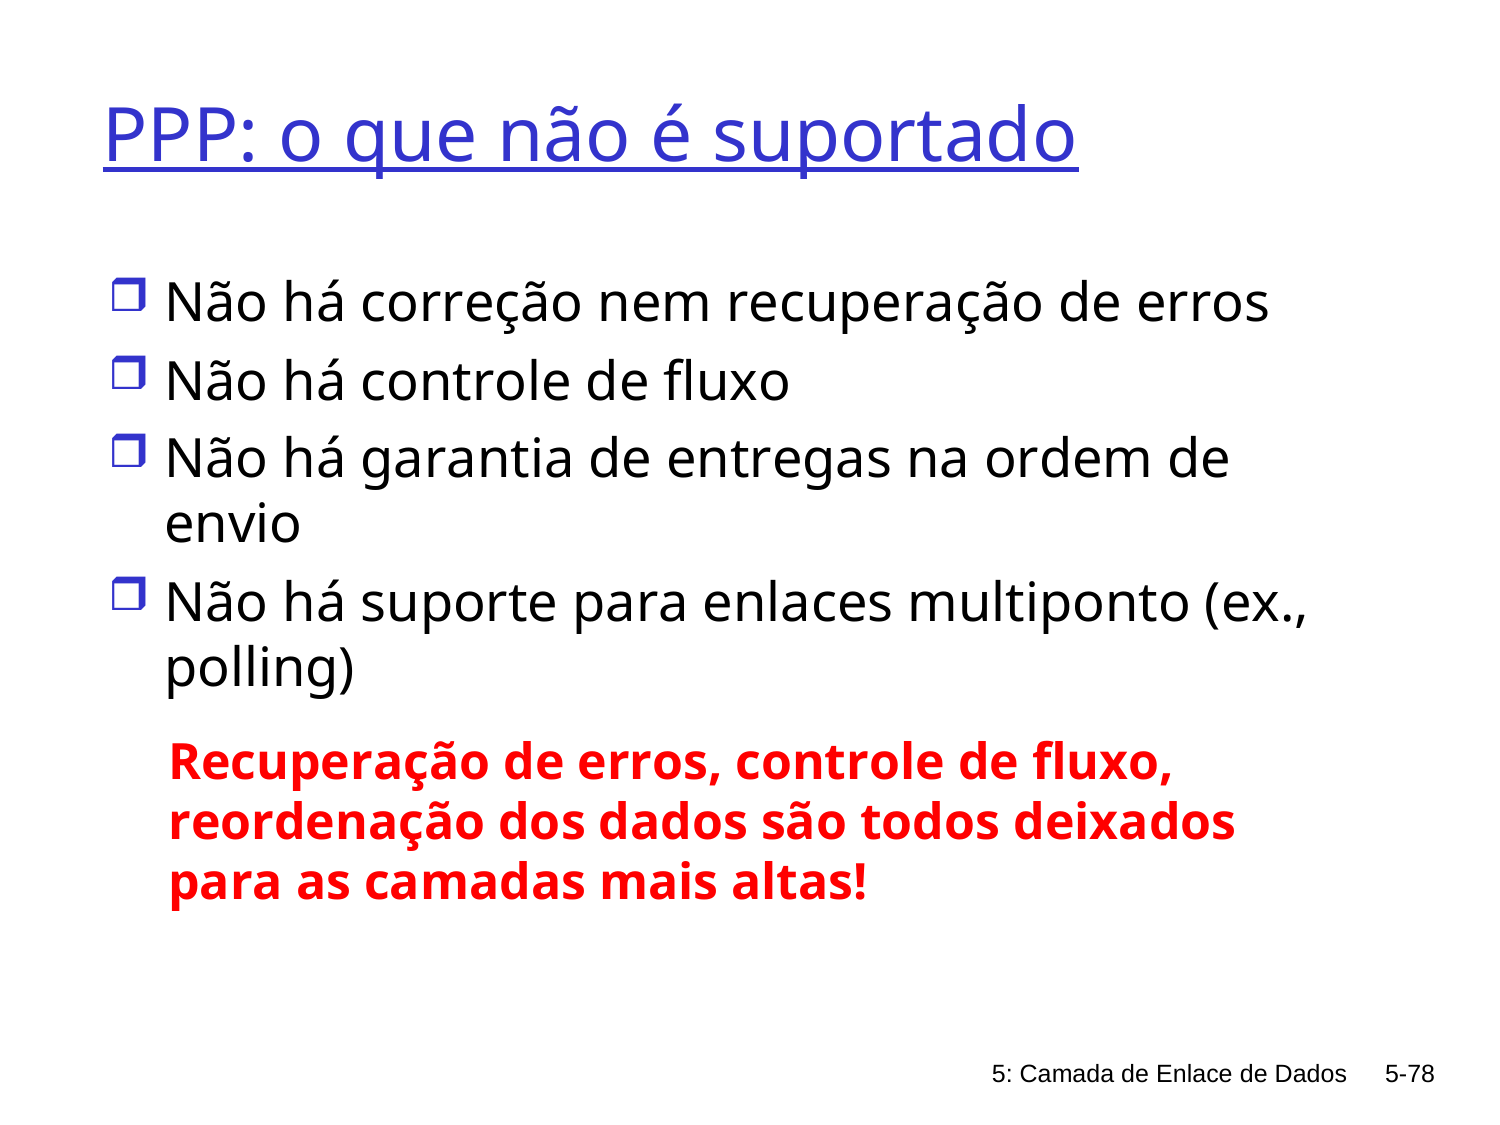

# PPP: o que não é suportado
Não há correção nem recuperação de erros
Não há controle de fluxo
Não há garantia de entregas na ordem de envio
Não há suporte para enlaces multiponto (ex., polling)
Recuperação de erros, controle de fluxo, reordenação dos dados são todos deixados para as camadas mais altas!
5: Camada de Enlace de Dados